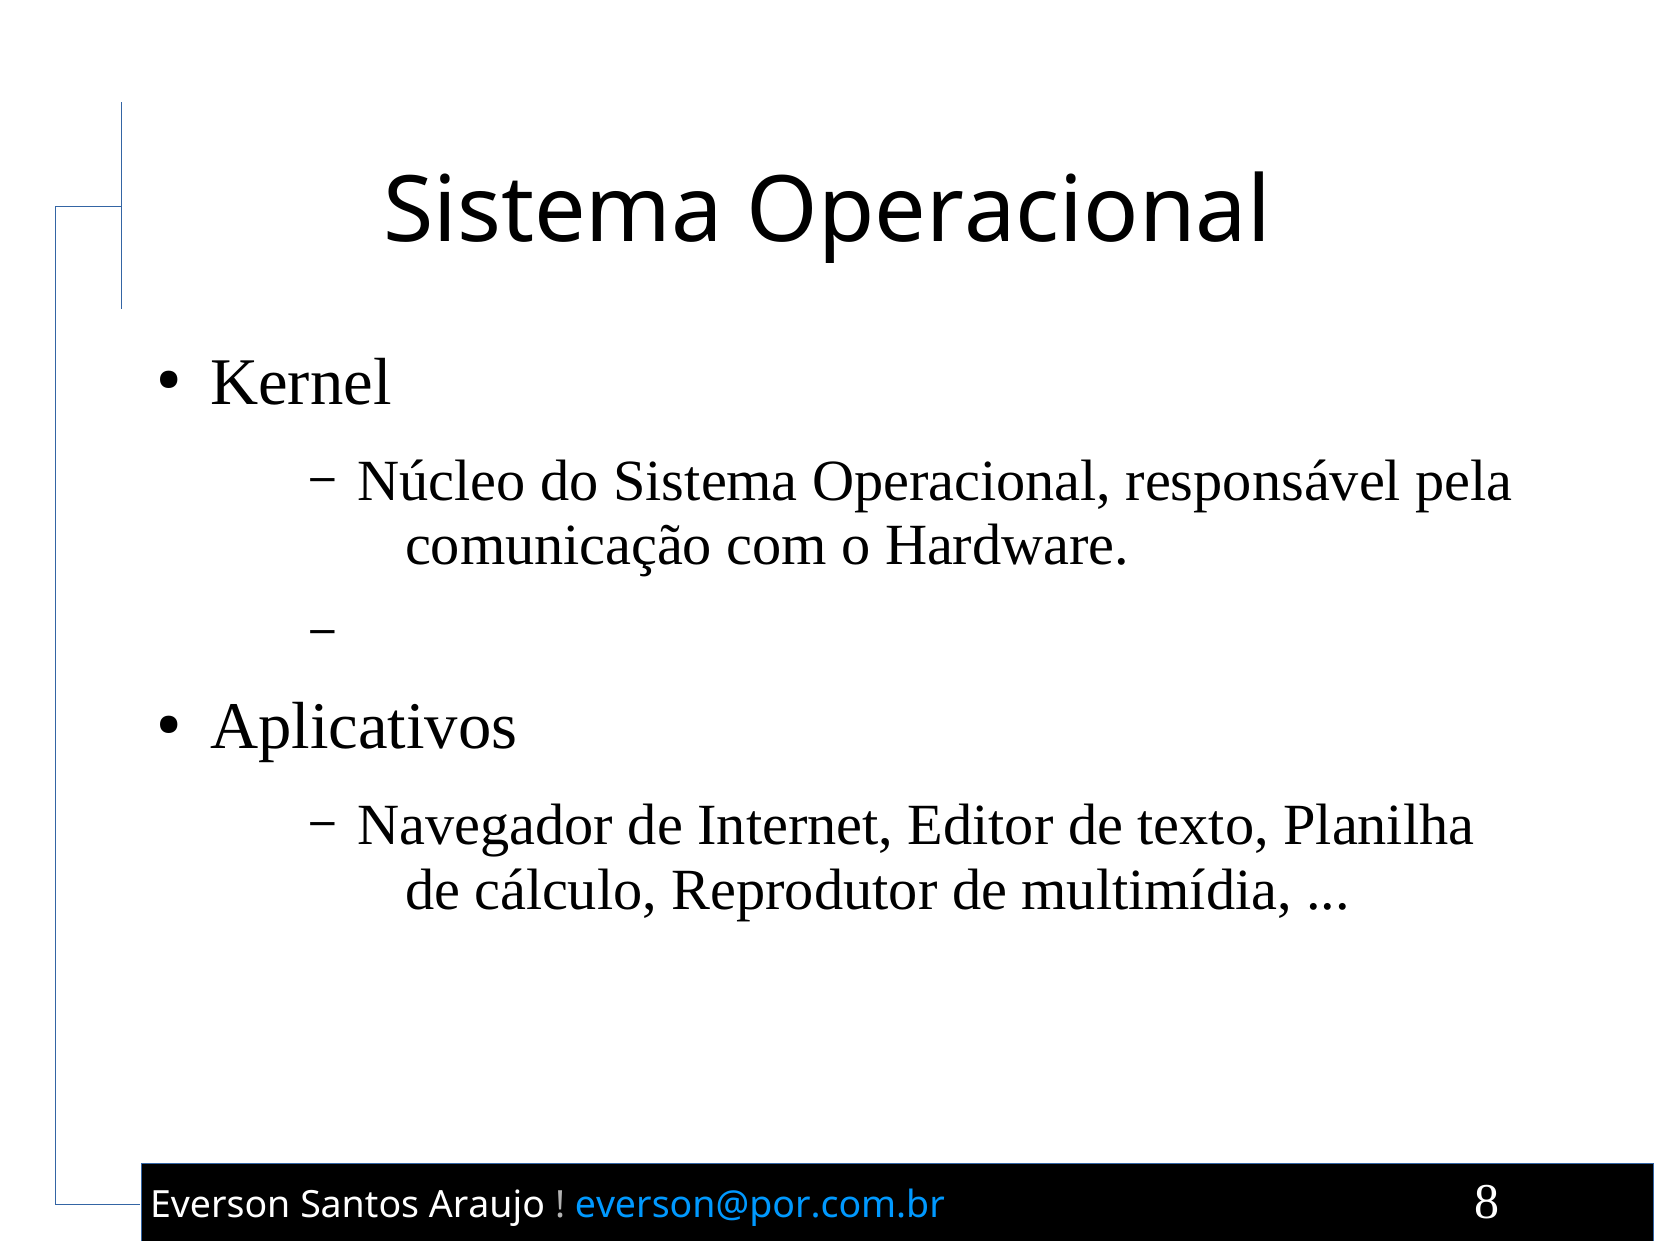

# Sistema Operacional
Kernel
Núcleo do Sistema Operacional, responsável pela comunicação com o Hardware.
Aplicativos
Navegador de Internet, Editor de texto, Planilha de cálculo, Reprodutor de multimídia, ...